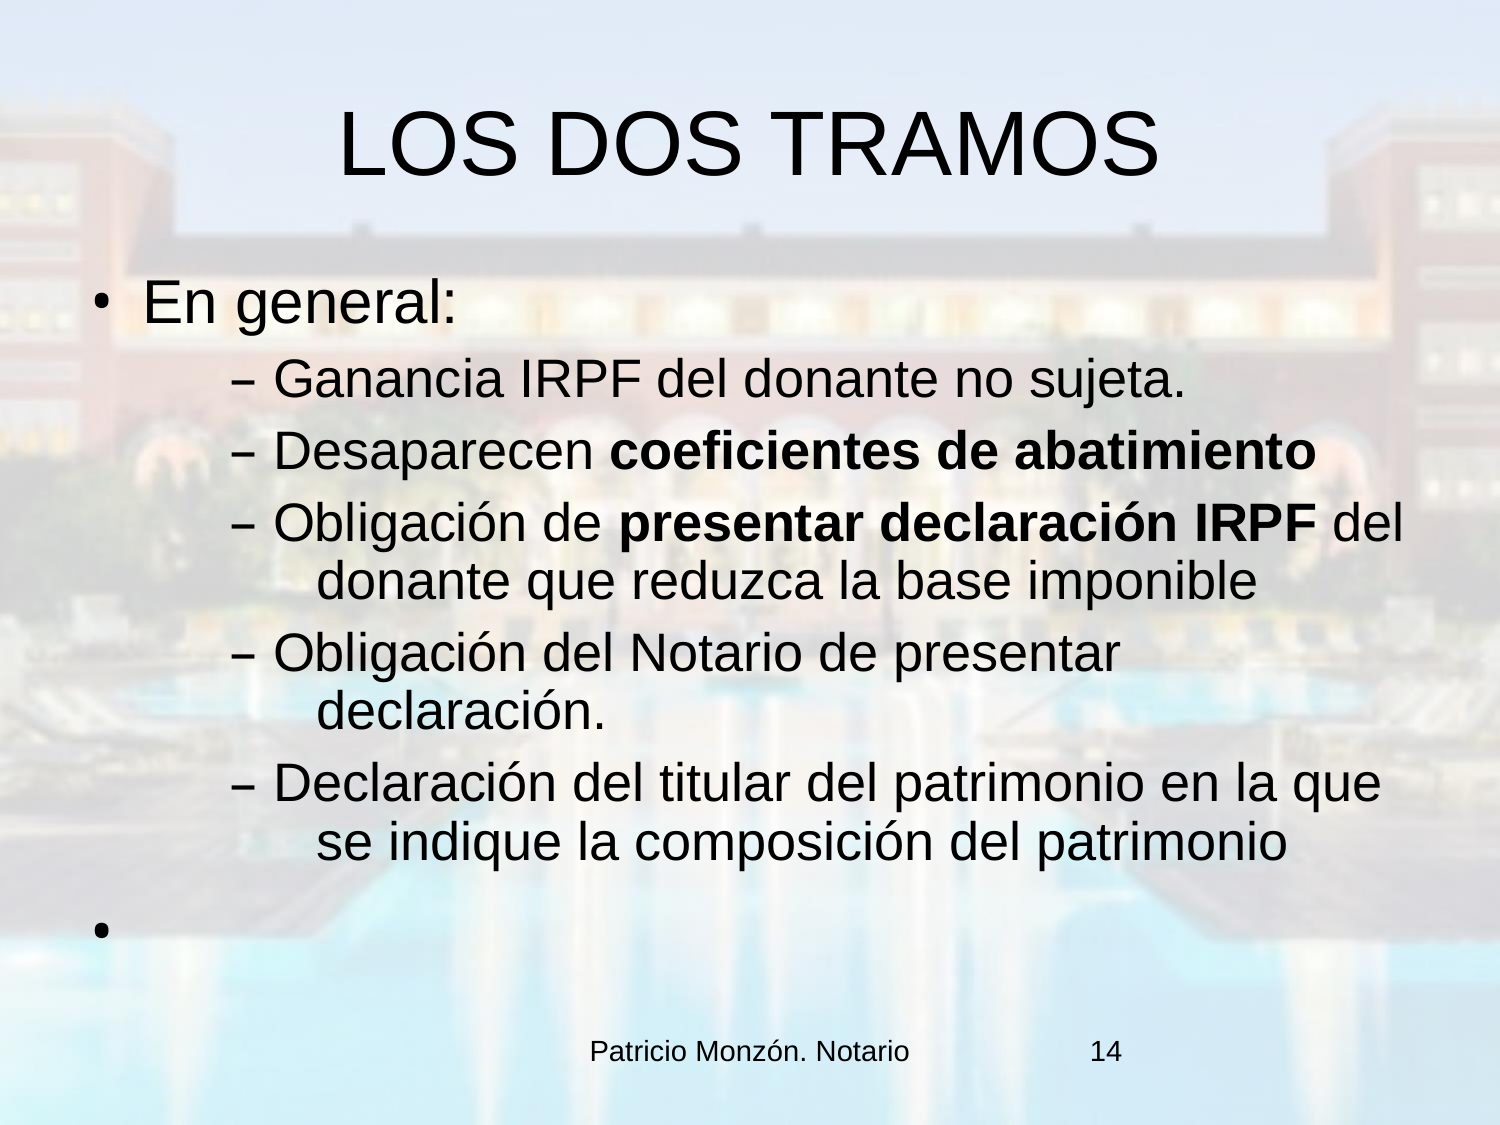

# LOS DOS TRAMOS
En general:
Ganancia IRPF del donante no sujeta.
Desaparecen coeficientes de abatimiento
Obligación de presentar declaración IRPF del donante que reduzca la base imponible
Obligación del Notario de presentar declaración.
Declaración del titular del patrimonio en la que se indique la composición del patrimonio
Patricio Monzón. Notario